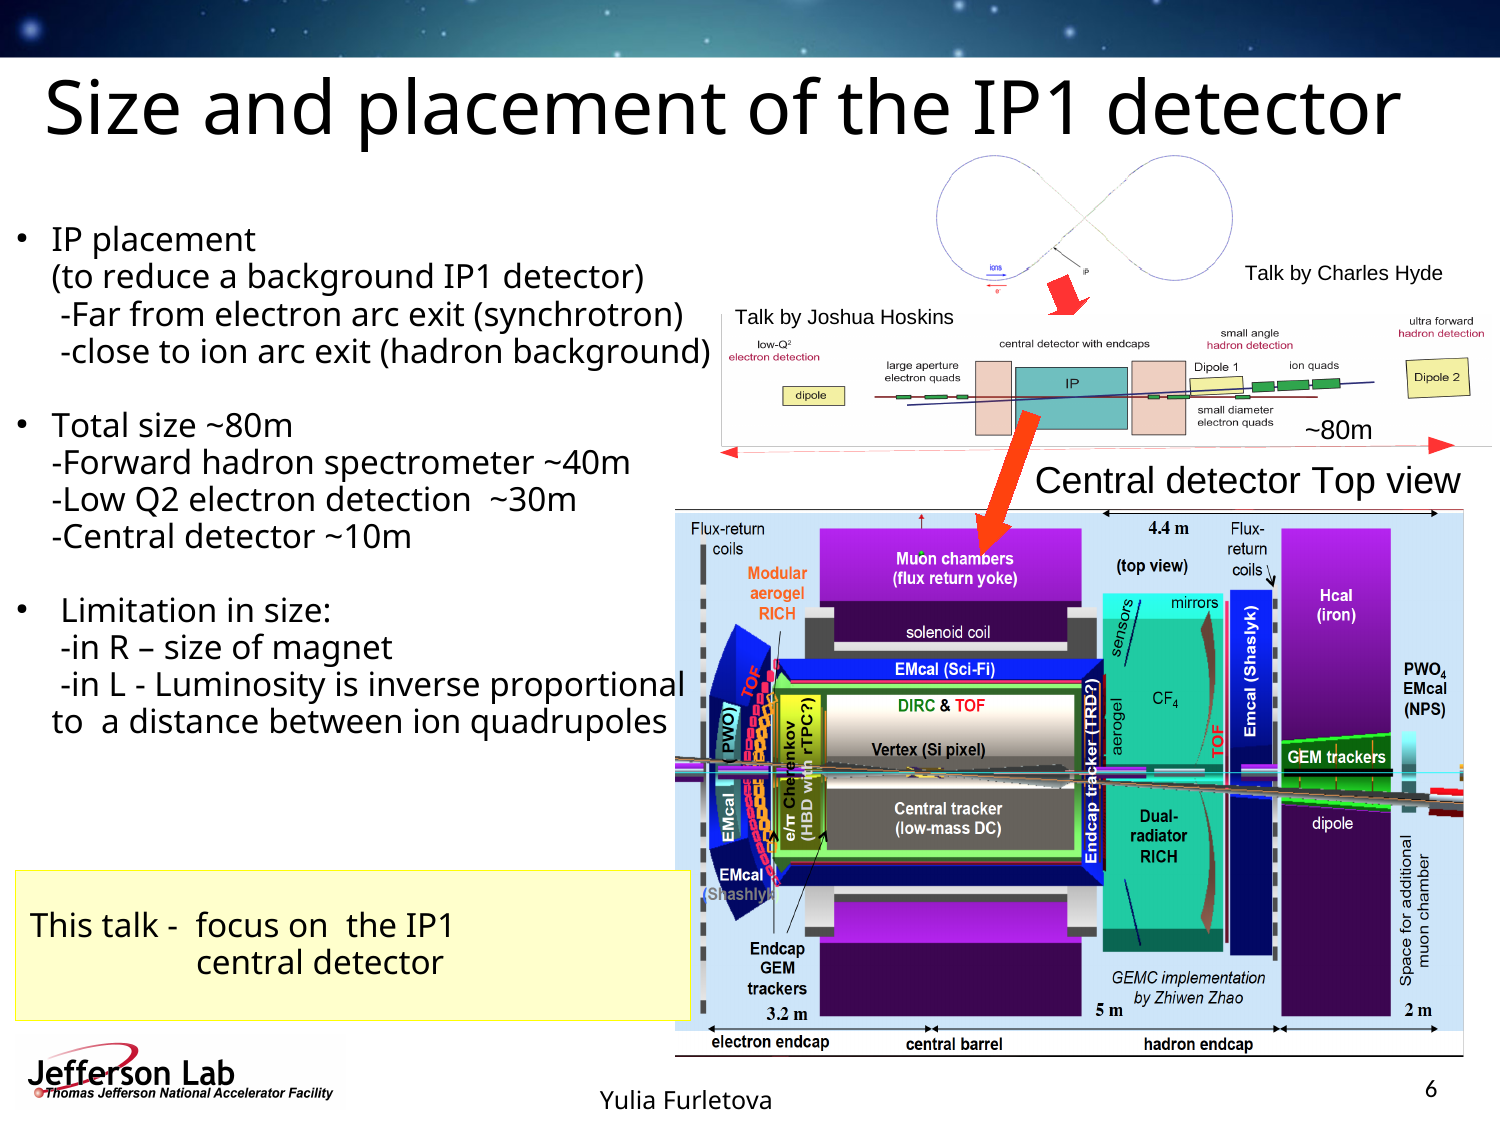

Size and placement of the IP1 detector
IP placement
(to reduce a background IP1 detector)
 -Far from electron arc exit (synchrotron)
 -close to ion arc exit (hadron background)
Total size ~80m
-Forward hadron spectrometer ~40m
-Low Q2 electron detection ~30m
-Central detector ~10m
 Limitation in size:
 -in R – size of magnet
 -in L - Luminosity is inverse proportional
to a distance between ion quadrupoles
Talk by Charles Hyde
Talk by Joshua Hoskins
~80m
Central detector Top view
This talk - focus on the IP1
 central detector
6
Yulia Furletova